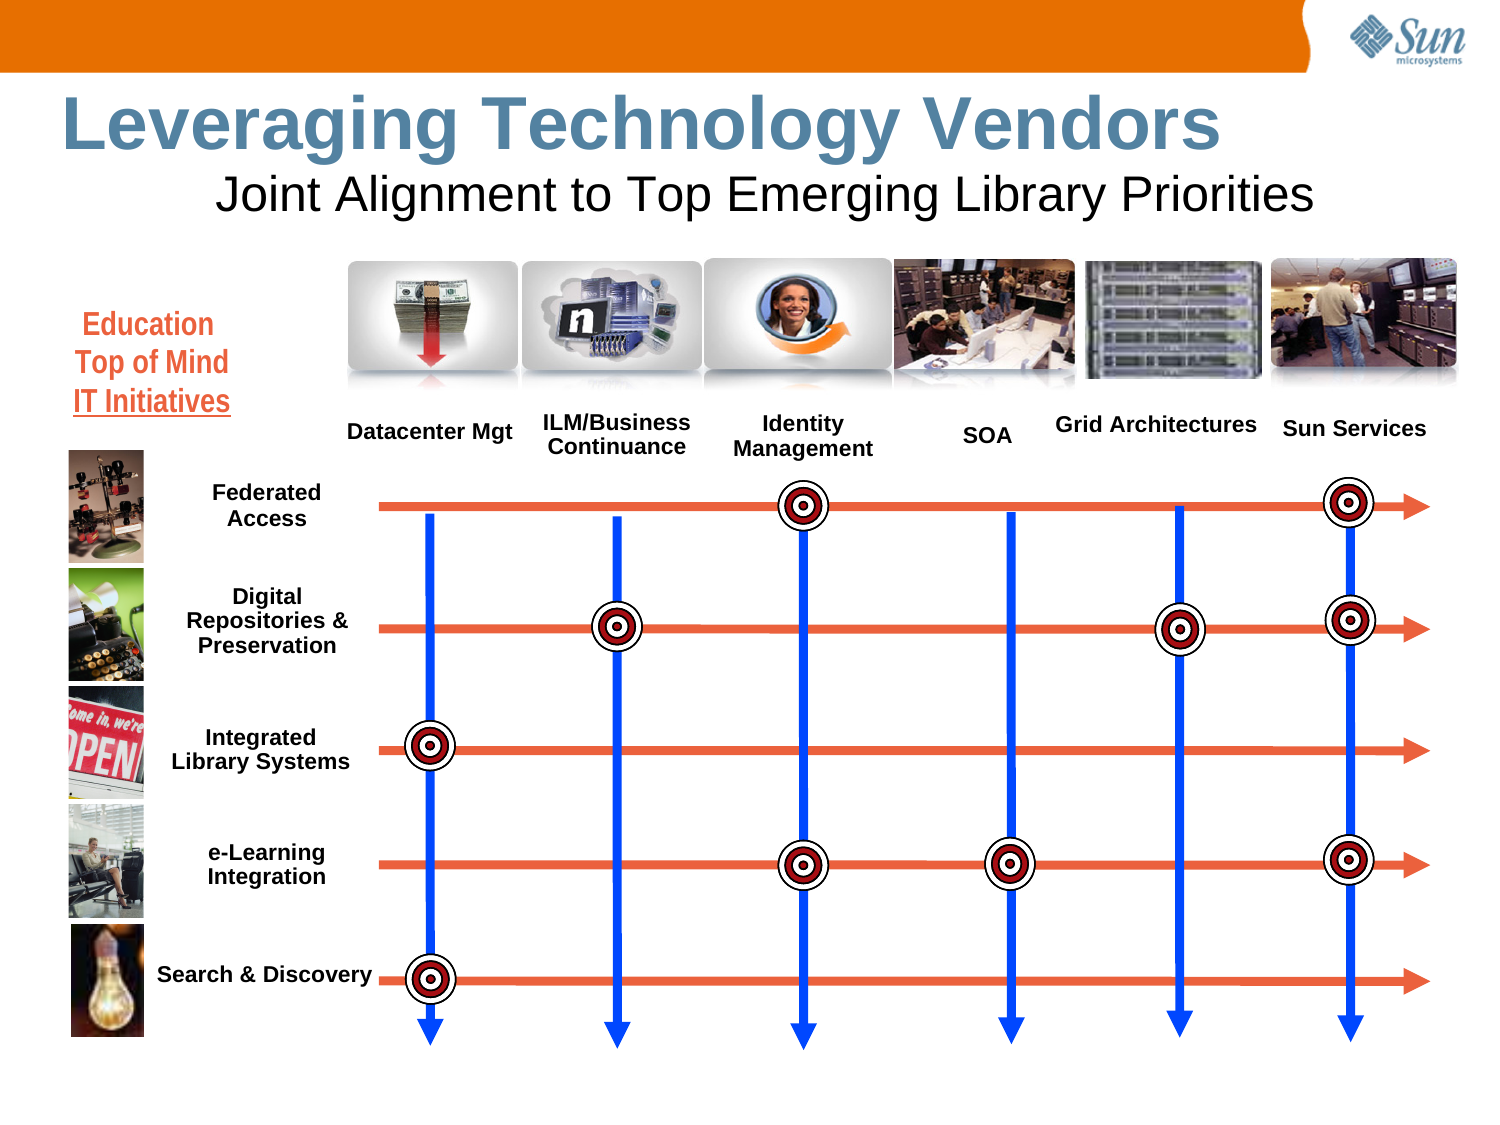

Leveraging Technology Vendors
# Joint Alignment to Top Emerging Library Priorities
Education
Top of Mind
IT Initiatives
Grid Architectures
ILM/Business Continuance
Datacenter Mgt
SOA
Identity Management
Sun Services
Federated Access
Digital Repositories & Preservation
Integrated Library Systems
e-Learning Integration
Search & Discovery